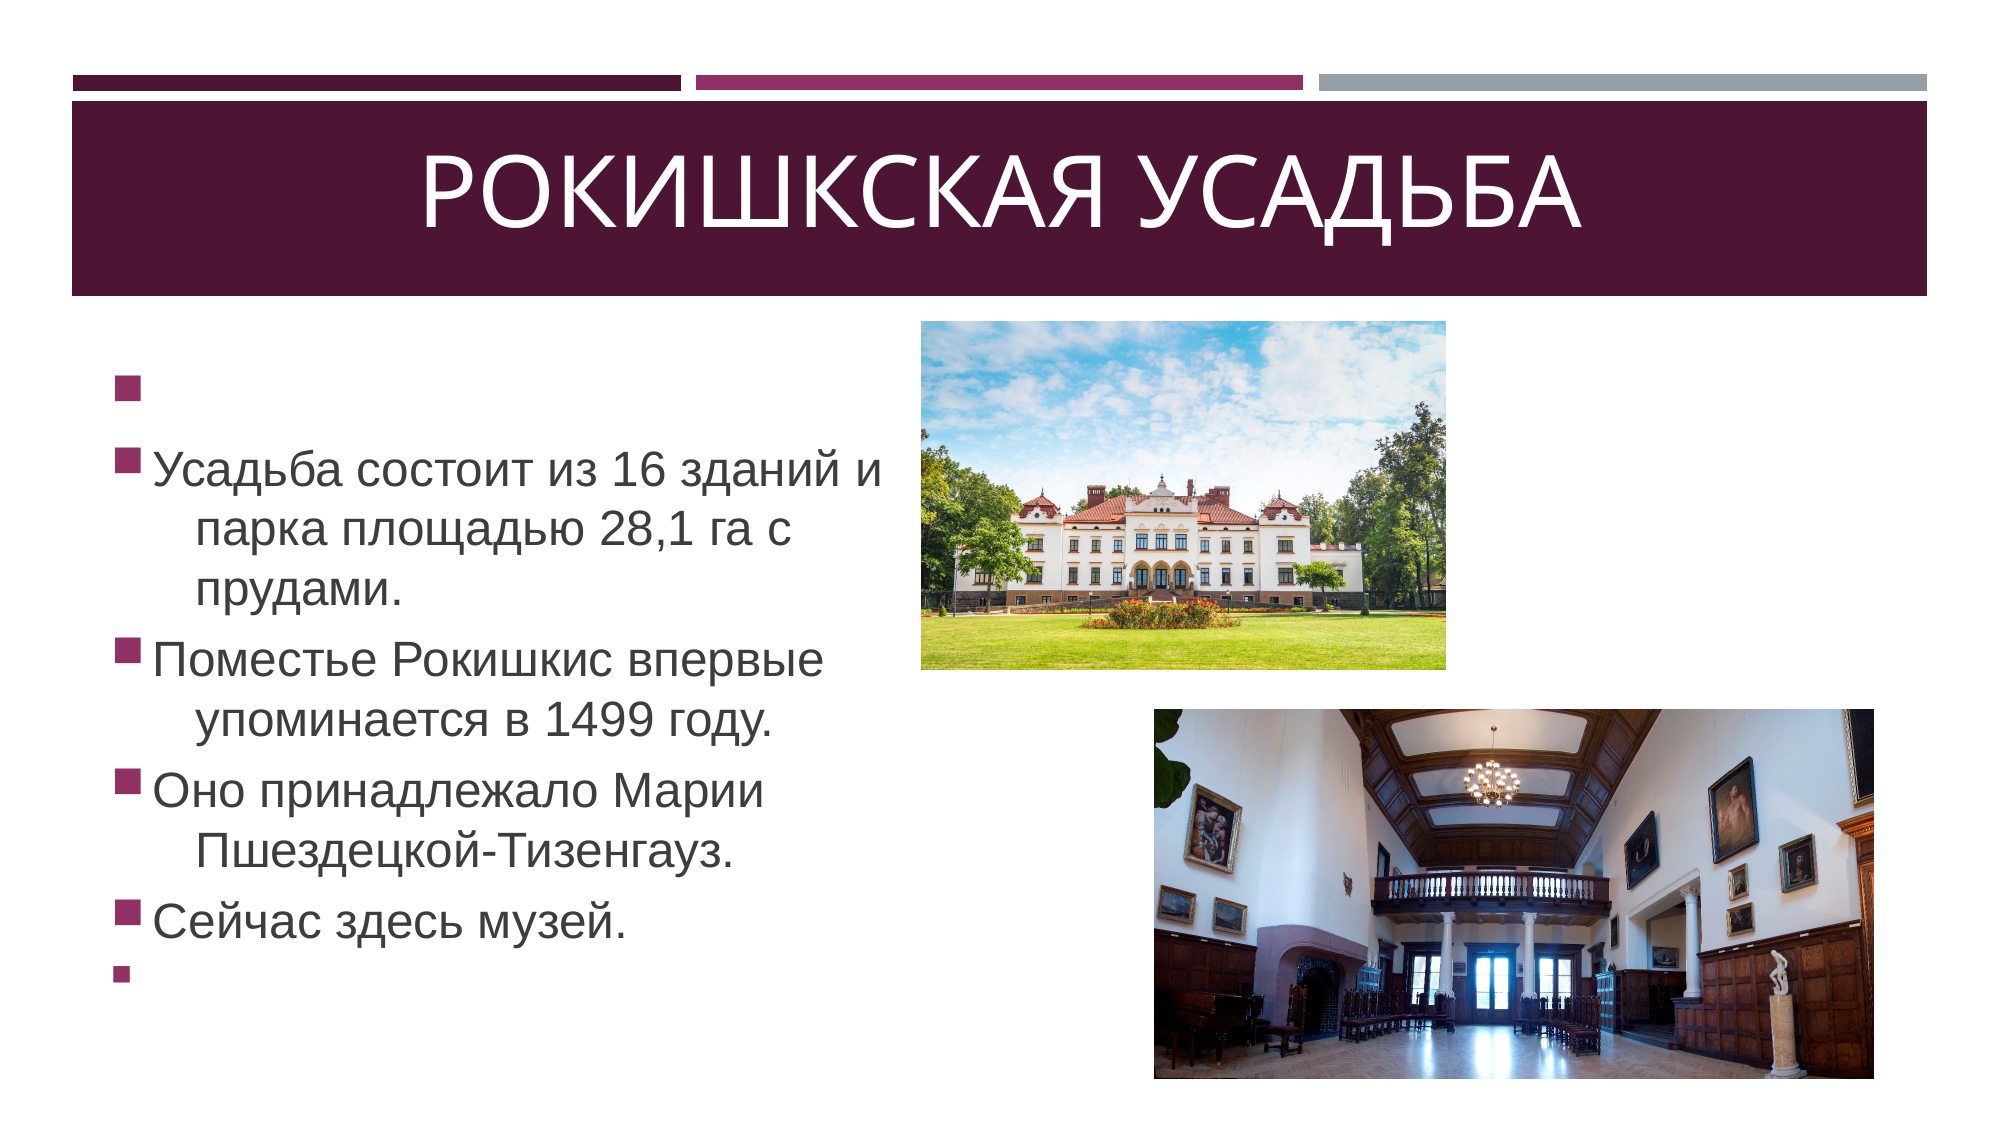

# Рокишкская усадьба
Усадьба состоит из 16 зданий и парка площадью 28,1 га с прудами.
Поместье Рокишкис впервые упоминается в 1499 году.
Оно принадлежало Марии Пшездецкой-Тизенгауз.
Сейчас здесь музей.